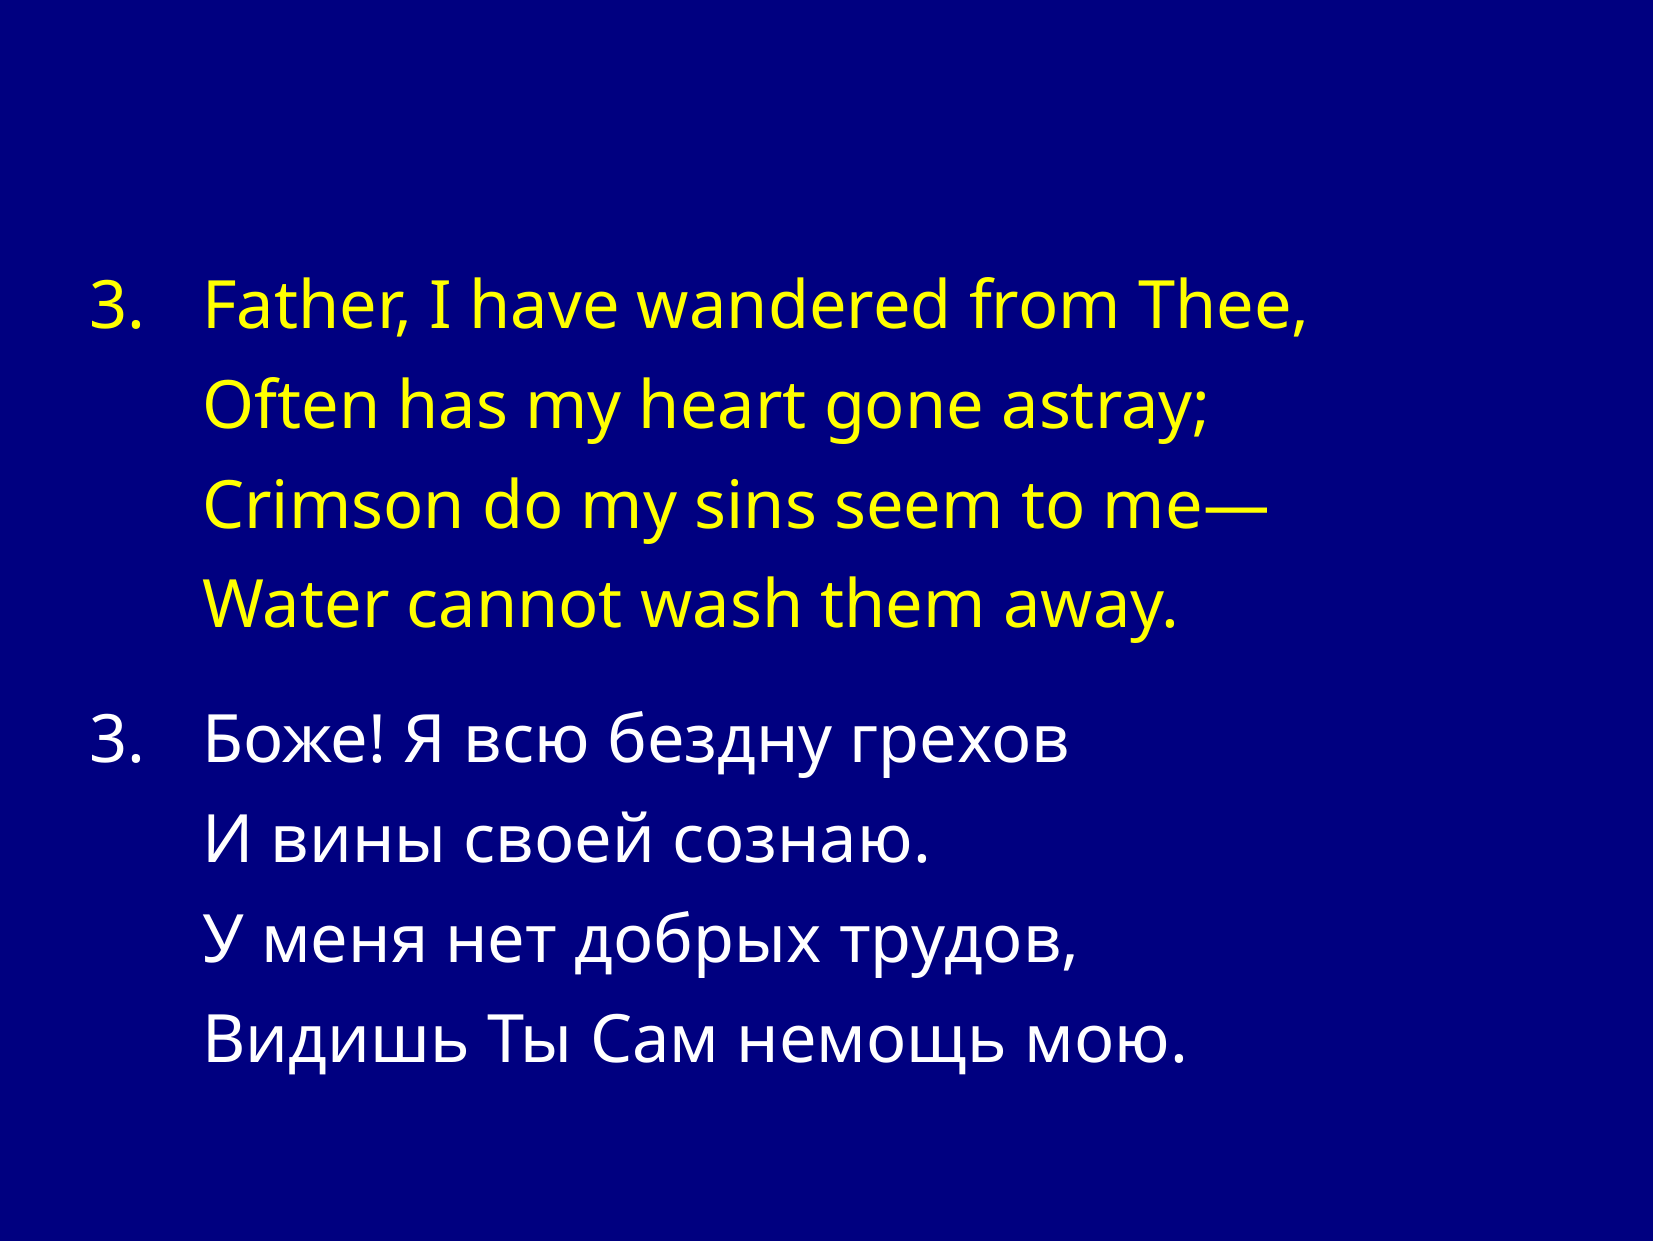

3.	Father, I have wandered from Thee,
	Often has my heart gone astray;
	Crimson do my sins seem to me—
	Water cannot wash them away.
3.	Боже! Я всю бездну грехов
	И вины своей сознаю.
	У меня нет добрых трудов,
	Видишь Ты Сам немощь мою.